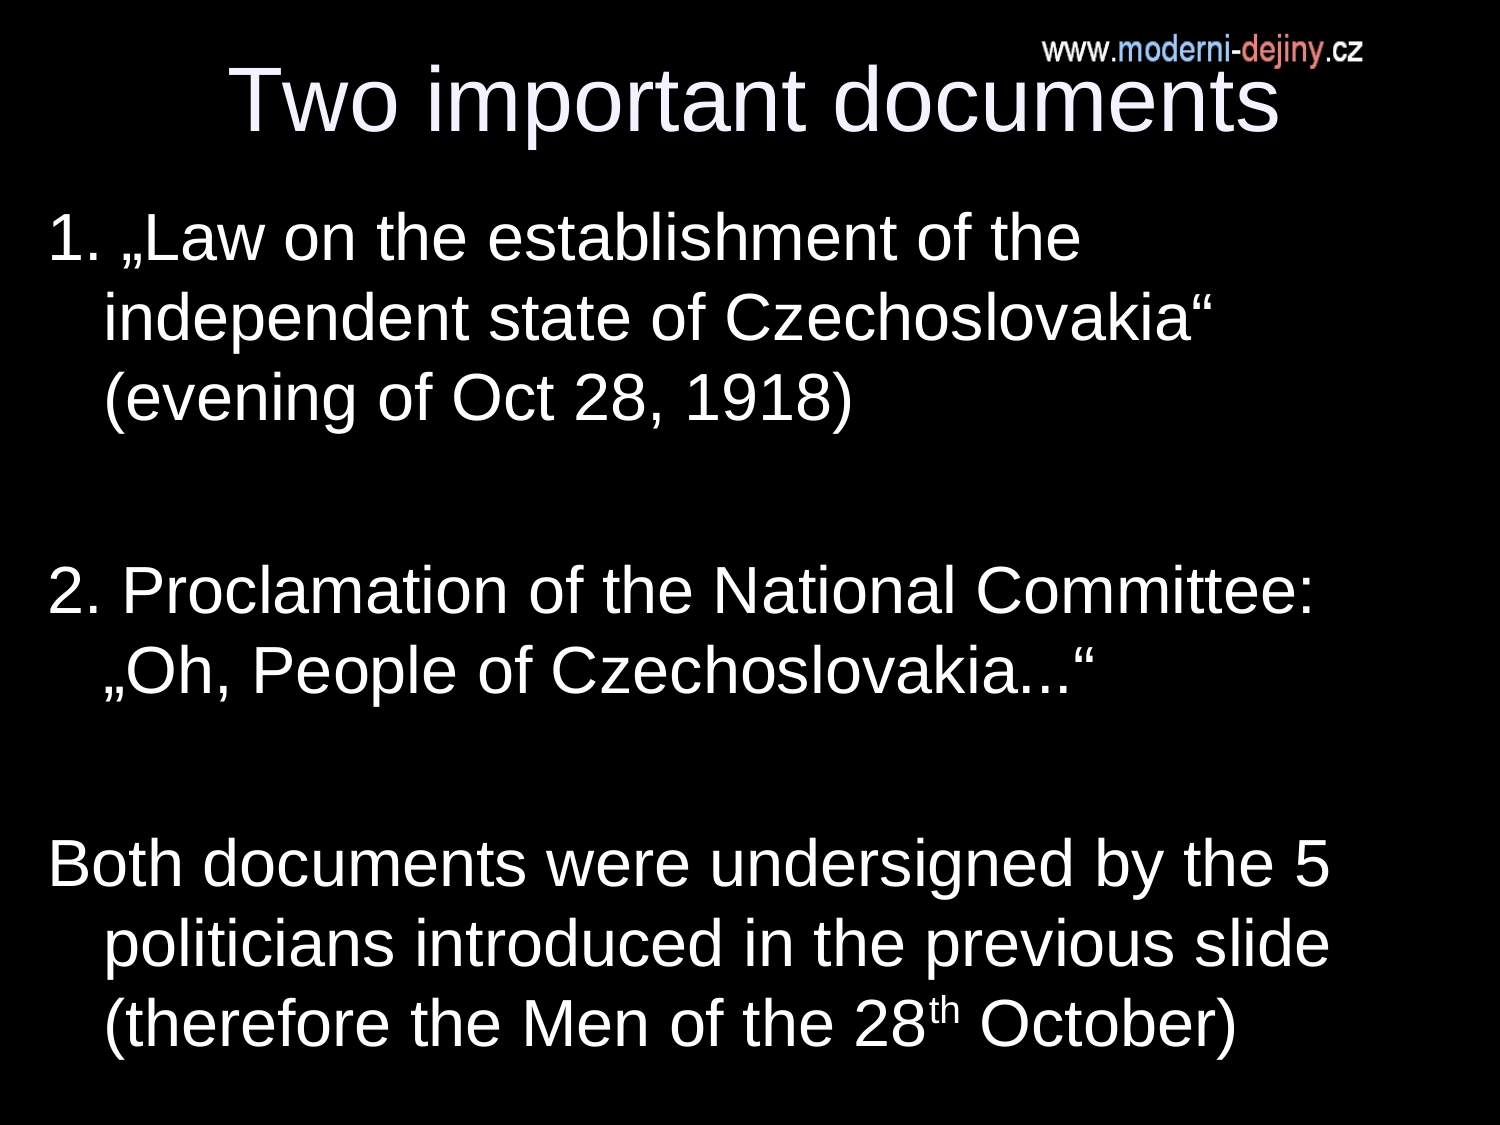

# Two important documents
1. „Law on the establishment of the independent state of Czechoslovakia“ (evening of Oct 28, 1918)
2. Proclamation of the National Committee: „Oh, People of Czechoslovakia...“
Both documents were undersigned by the 5 politicians introduced in the previous slide (therefore the Men of the 28th October)